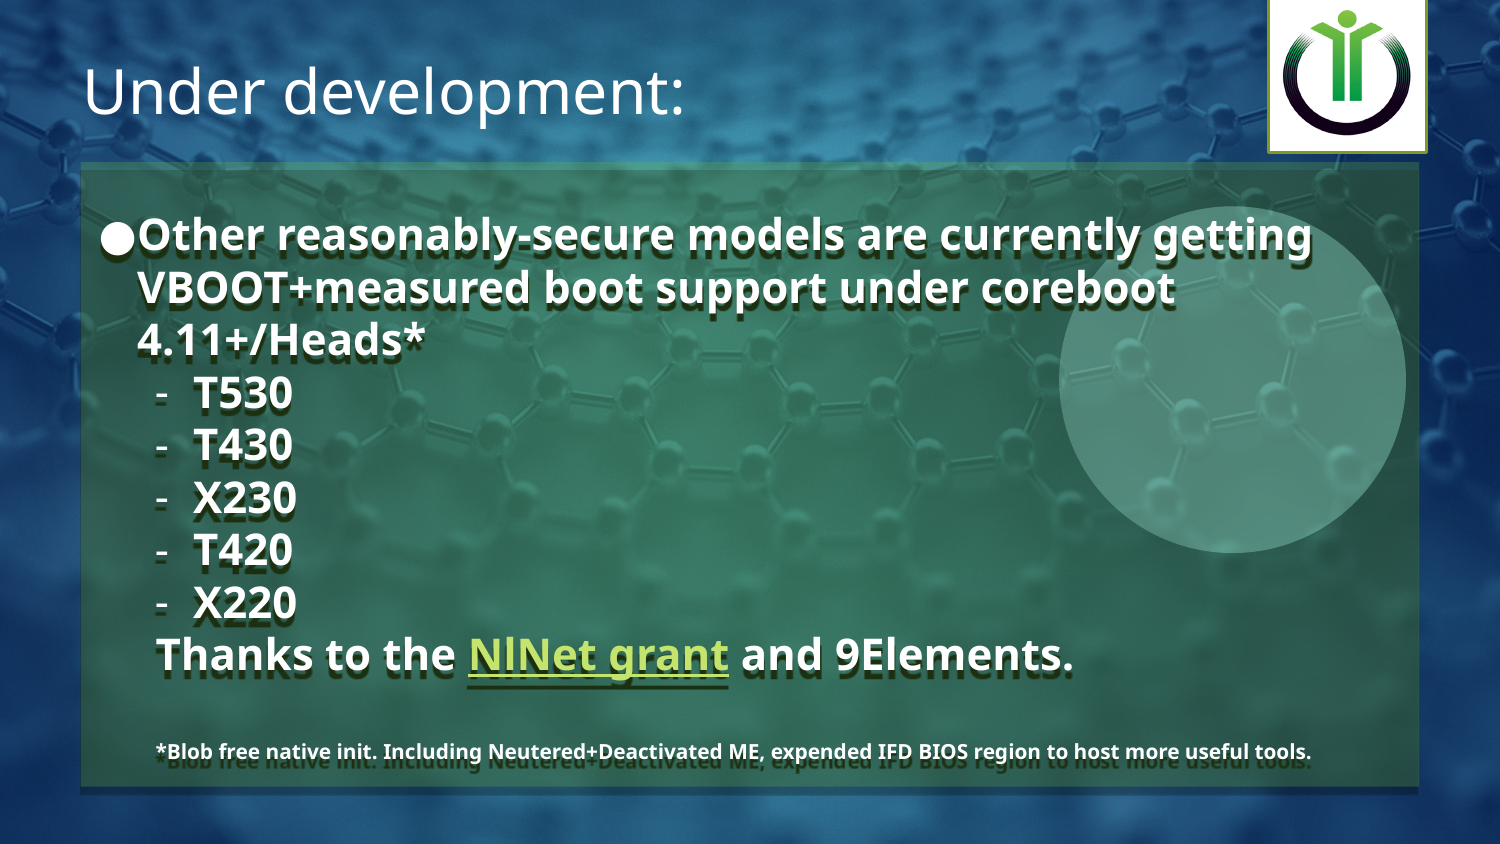

Under development:
Other reasonably-secure models are currently getting VBOOT+measured boot support under coreboot 4.11+/Heads*
T530
T430
X230
T420
X220
Thanks to the NlNet grant and 9Elements.
*Blob free native init. Including Neutered+Deactivated ME, expended IFD BIOS region to host more useful tools.